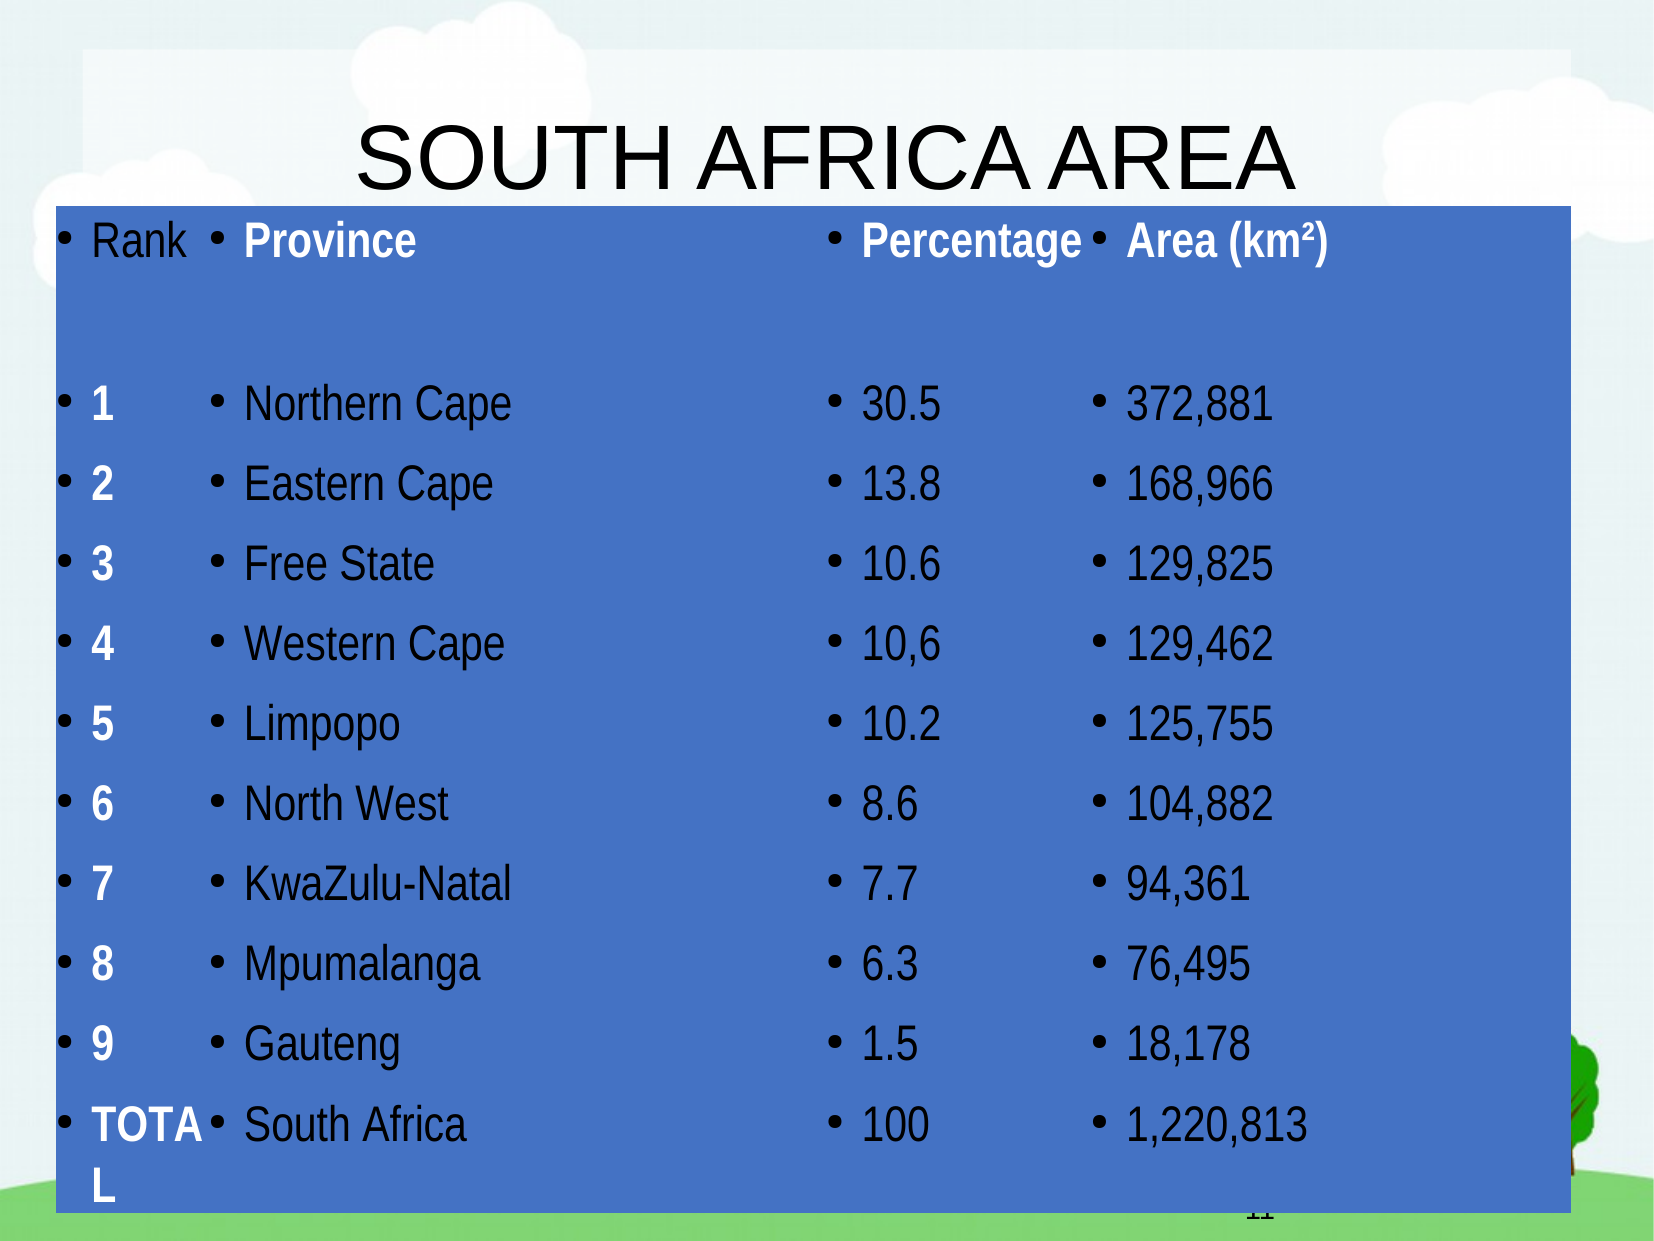

# SOUTH AFRICA AREA
| Rank | Province | Percentage | Area (km²) |
| --- | --- | --- | --- |
| 1 | Northern Cape | 30.5 | 372,881 |
| 2 | Eastern Cape | 13.8 | 168,966 |
| 3 | Free State | 10.6 | 129,825 |
| 4 | Western Cape | 10,6 | 129,462 |
| 5 | Limpopo | 10.2 | 125,755 |
| 6 | North West | 8.6 | 104,882 |
| 7 | KwaZulu-Natal | 7.7 | 94,361 |
| 8 | Mpumalanga | 6.3 | 76,495 |
| 9 | Gauteng | 1.5 | 18,178 |
| TOTAL | South Africa | 100 | 1,220,813 |